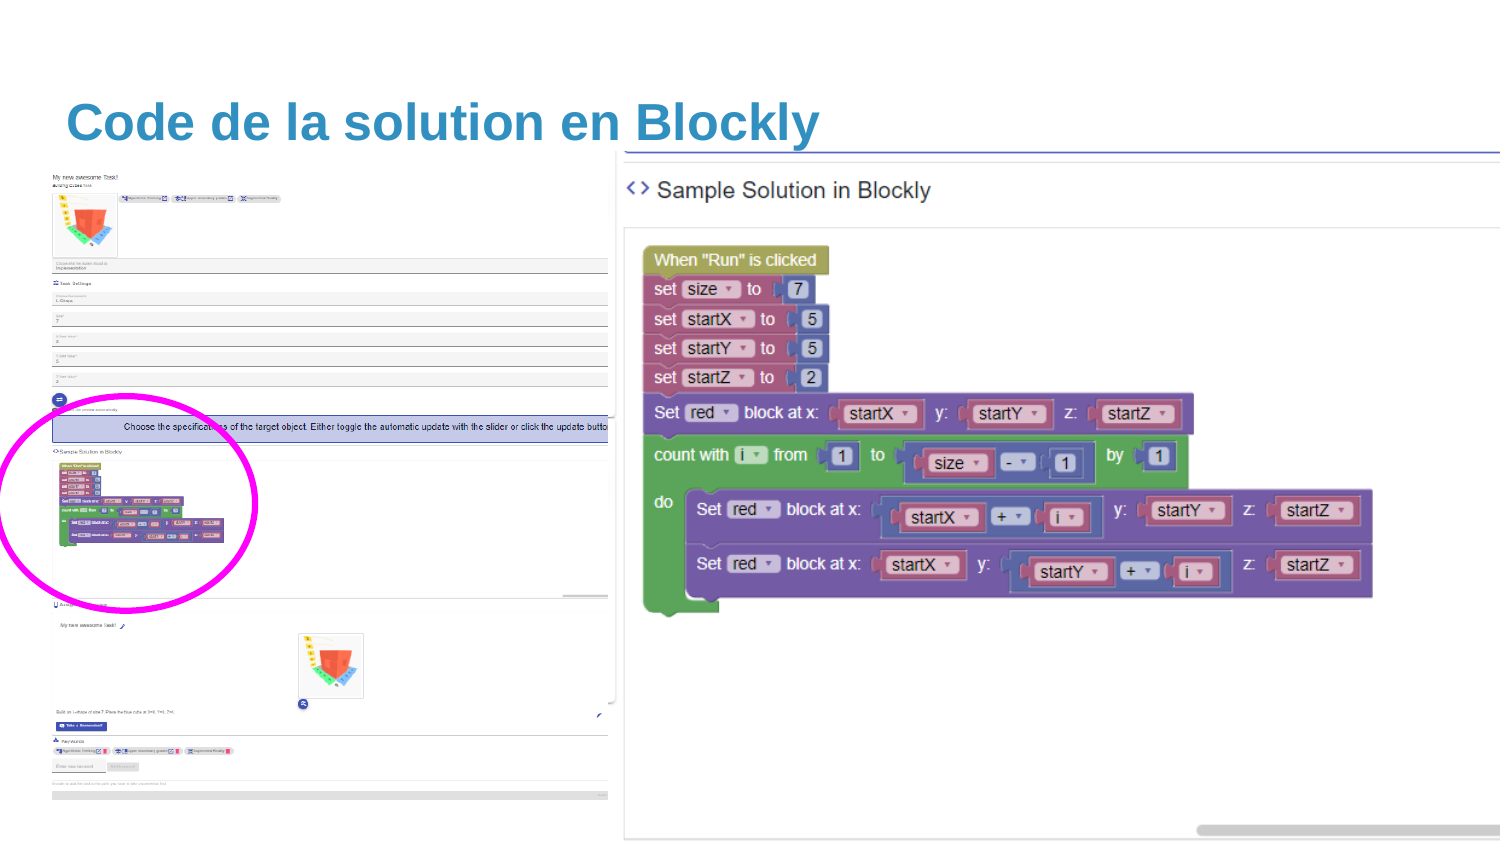

# Code de la solution en Blockly